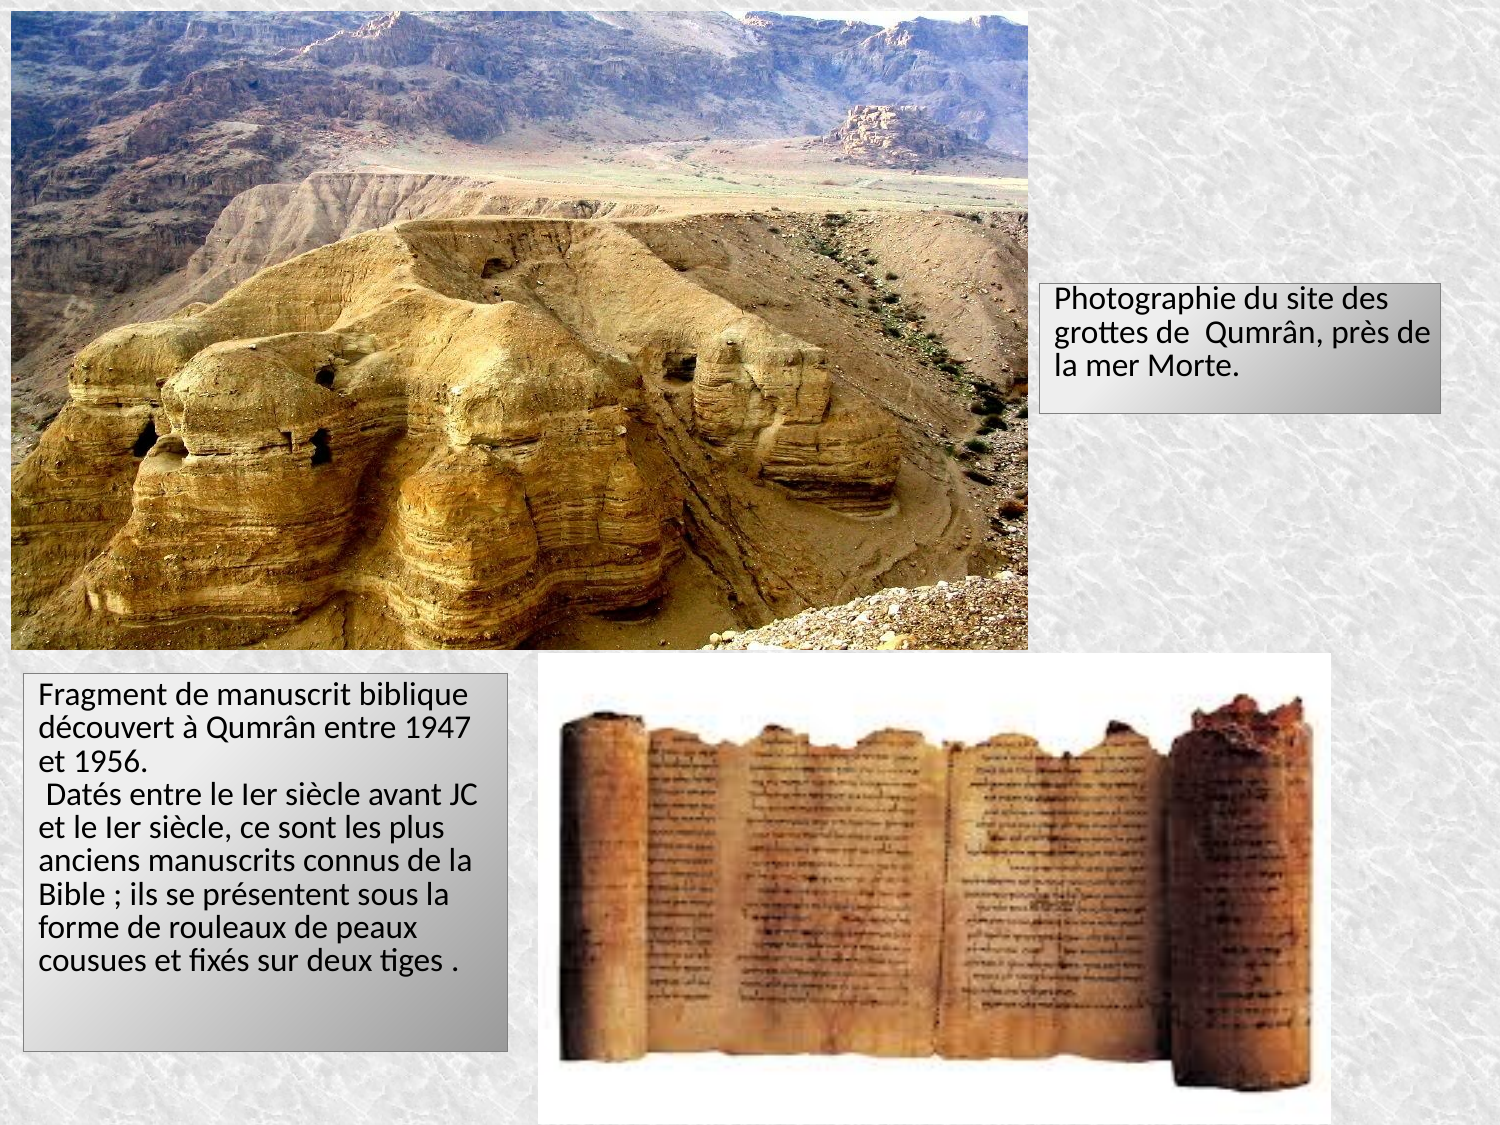

Photographie du site des grottes de Qumrân, près de la mer Morte.
Fragment de manuscrit biblique découvert à Qumrân entre 1947 et 1956.
 Datés entre le Ier siècle avant JC et le Ier siècle, ce sont les plus anciens manuscrits connus de la Bible ; ils se présentent sous la forme de rouleaux de peaux cousues et fixés sur deux tiges .